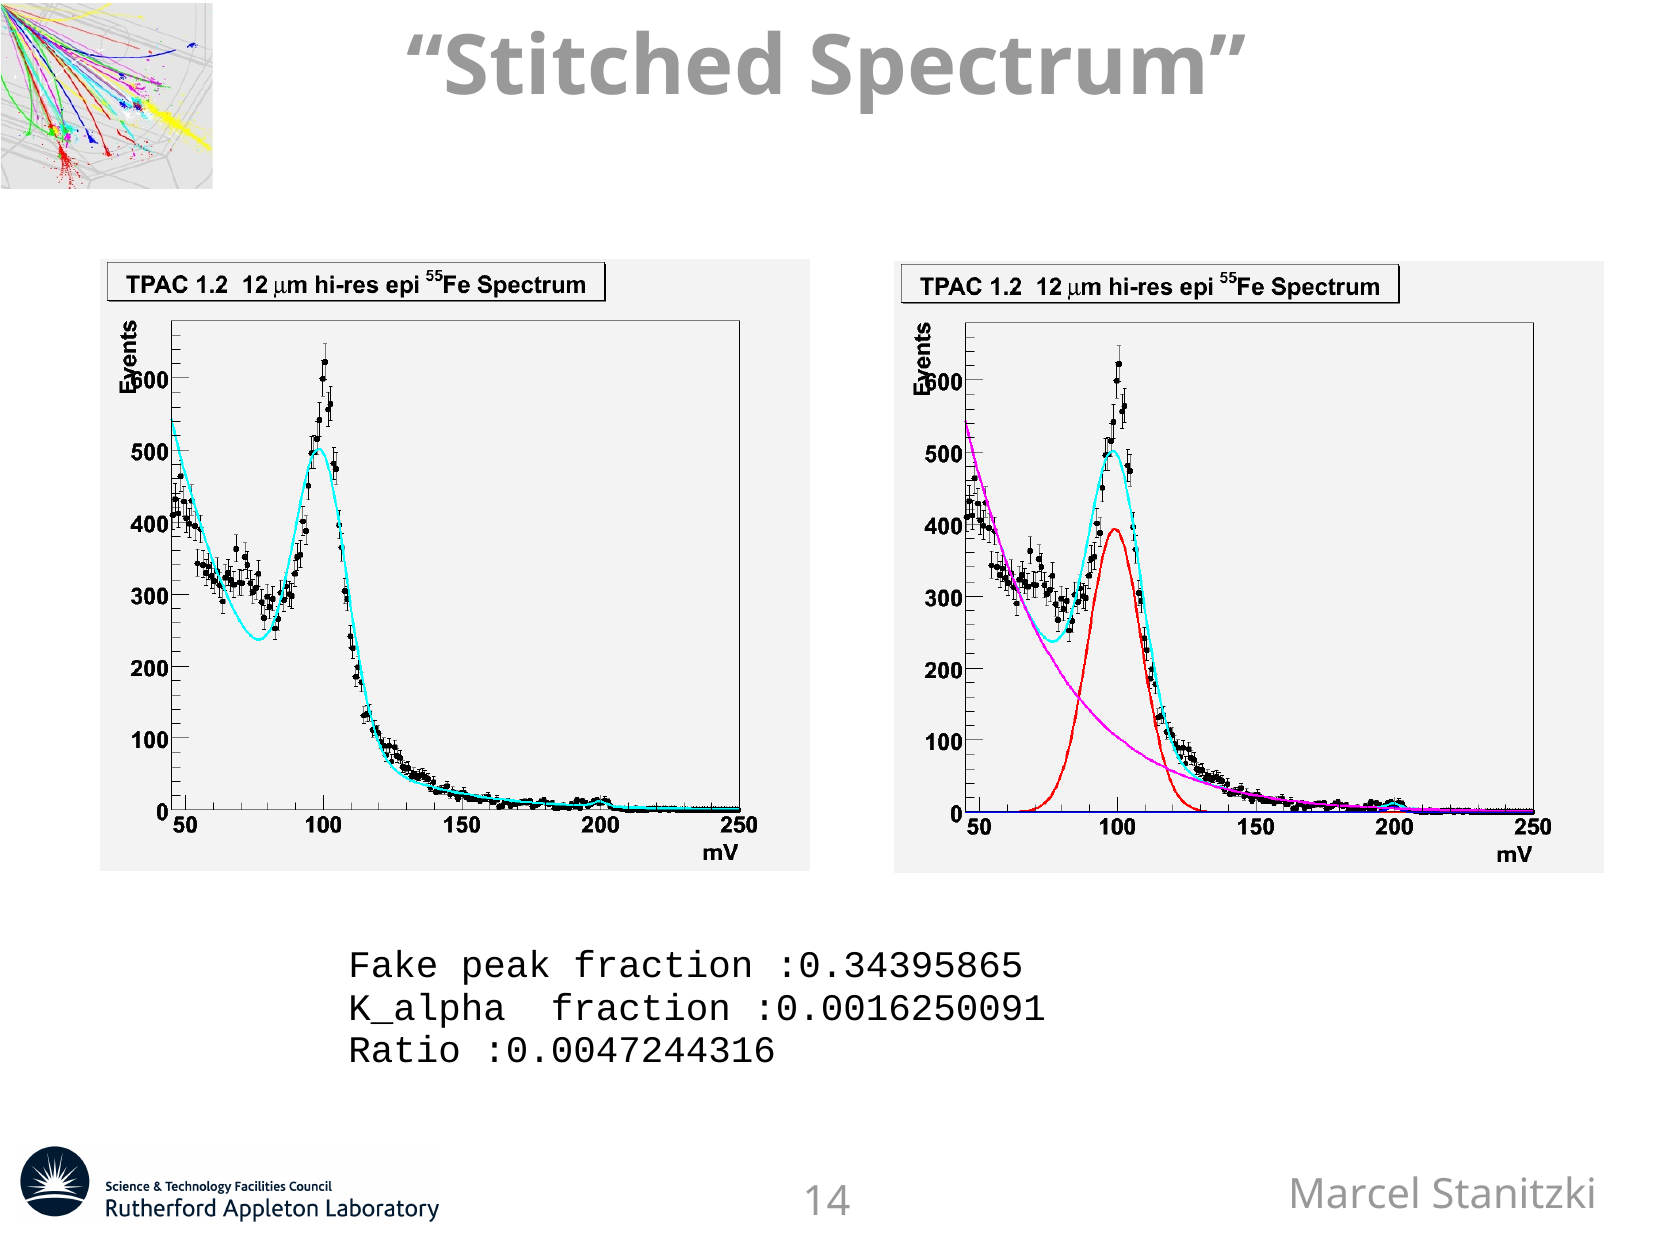

# “Stitched Spectrum”
Fake peak fraction :0.34395865
K_alpha fraction :0.0016250091
Ratio :0.0047244316